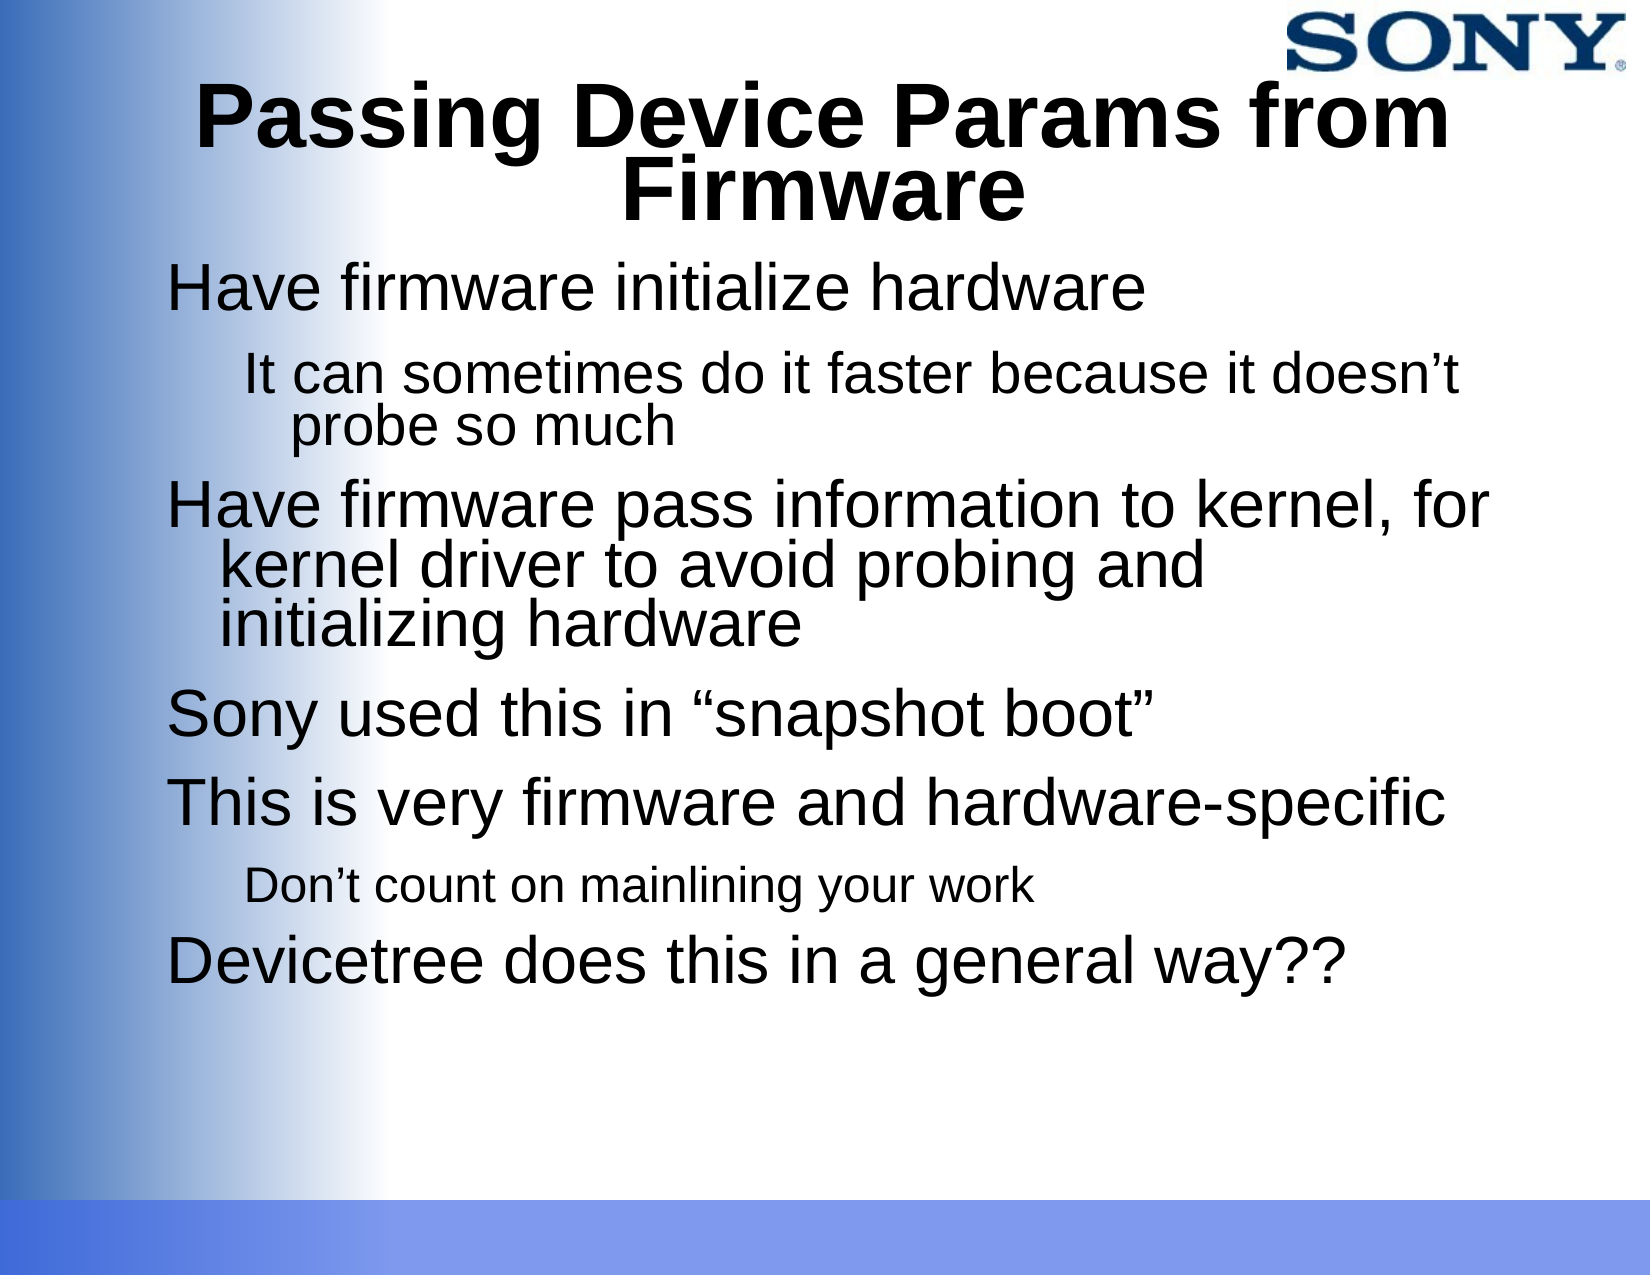

# Passing Device Params from Firmware
Have firmware initialize hardware
It can sometimes do it faster because it doesn’t probe so much
Have firmware pass information to kernel, for kernel driver to avoid probing and initializing hardware
Sony used this in “snapshot boot”
This is very firmware and hardware-specific
Don’t count on mainlining your work
Devicetree does this in a general way??